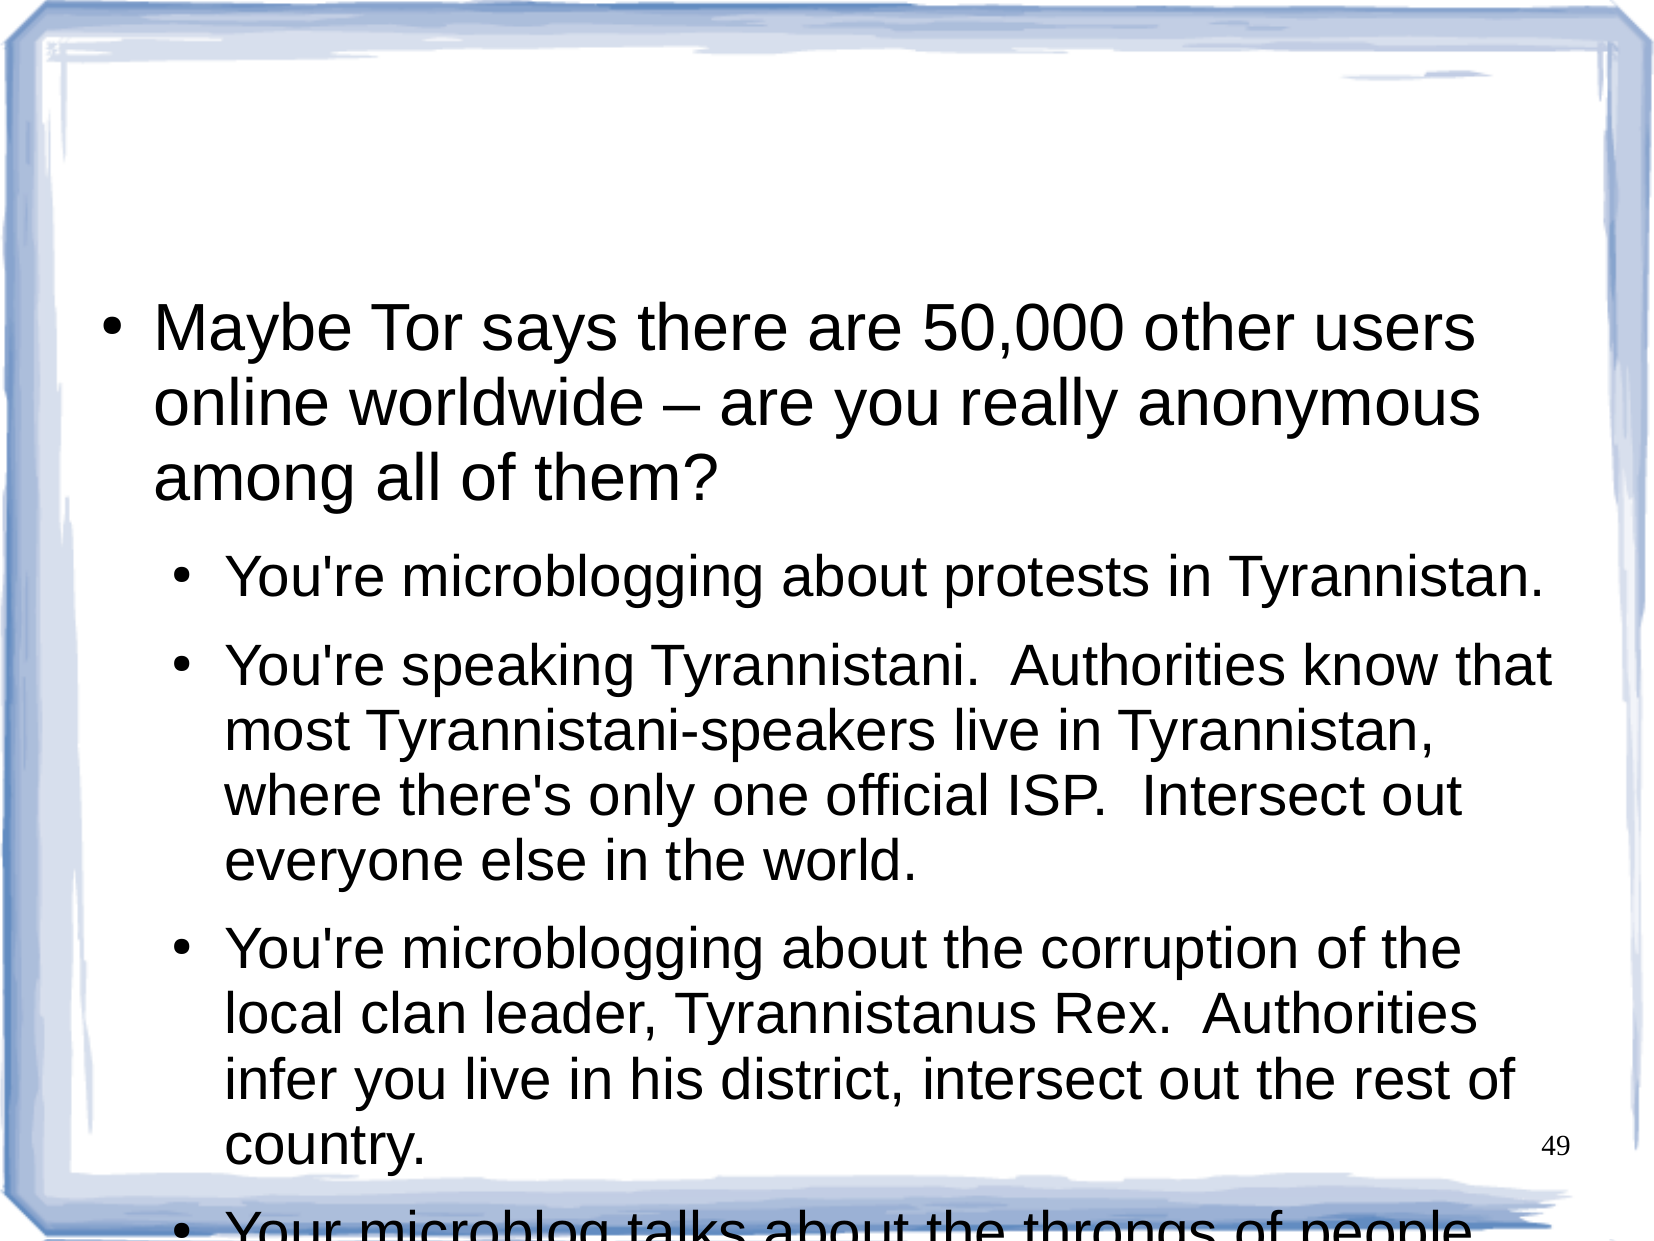

#
Maybe Tor says there are 50,000 other users online worldwide – are you really anonymous among all of them?
You're microblogging about protests in Tyrannistan.
You're speaking Tyrannistani. Authorities know that most Tyrannistani-speakers live in Tyrannistan, where there's only one official ISP. Intersect out everyone else in the world.
You're microblogging about the corruption of the local clan leader, Tyrannistanus Rex. Authorities infer you live in his district, intersect out the rest of country.
Your microblog talks about the throngs of people across the street in Tyrannimen Square. Authorities know what city/neighborhood you're in; intersect out the rest of the district.
49